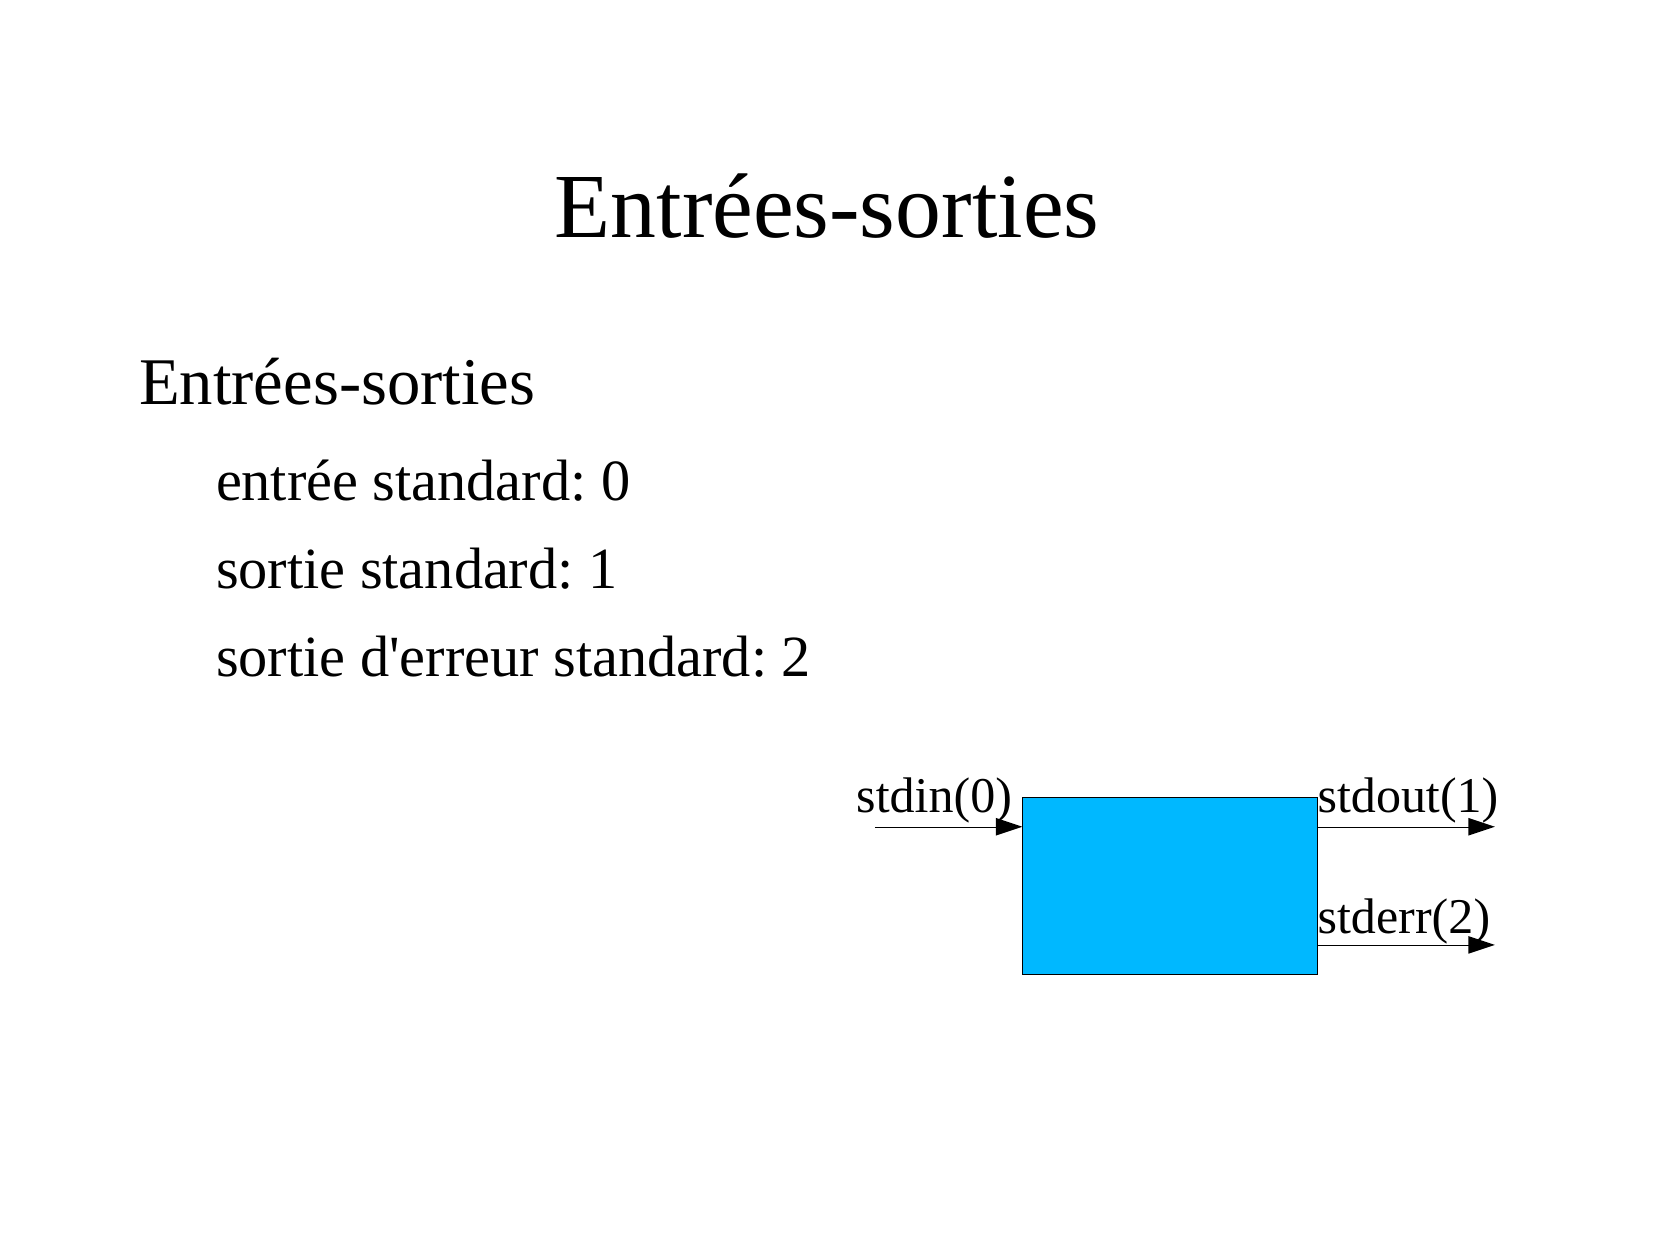

# Entrées-sorties
Entrées-sorties
entrée standard: 0
sortie standard: 1
sortie d'erreur standard: 2
stdin(0)
stdout(1)
stderr(2)